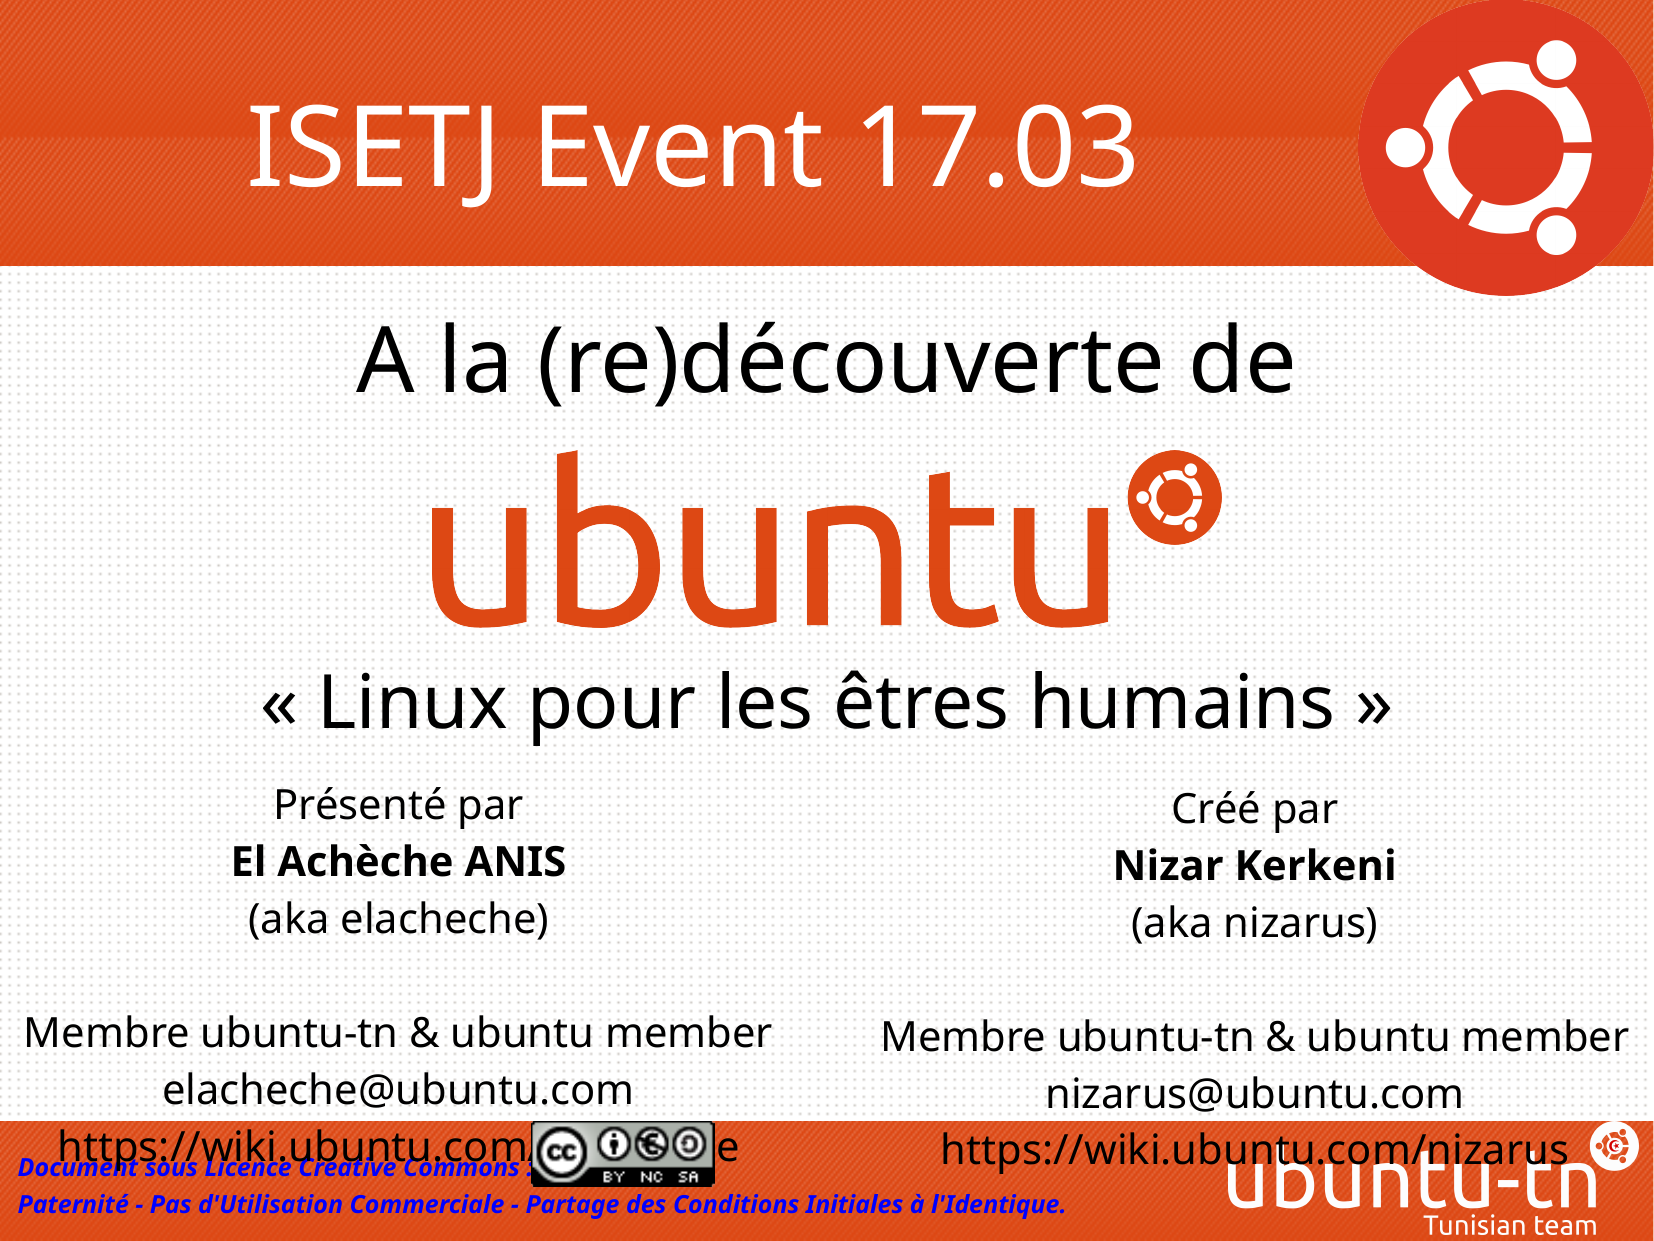

# ISETJ Event 17.03
A la (re)découverte de
« Linux pour les êtres humains »
Présenté par
El Achèche ANIS
(aka elacheche)
Membre ubuntu-tn & ubuntu member
elacheche@ubuntu.com
https://wiki.ubuntu.com/elacheche
Créé par
Nizar Kerkeni
(aka nizarus)
Membre ubuntu-tn & ubuntu member
nizarus@ubuntu.com
https://wiki.ubuntu.com/nizarus
Document sous Licence Creative Commons :
Paternité - Pas d'Utilisation Commerciale - Partage des Conditions Initiales à l'Identique.